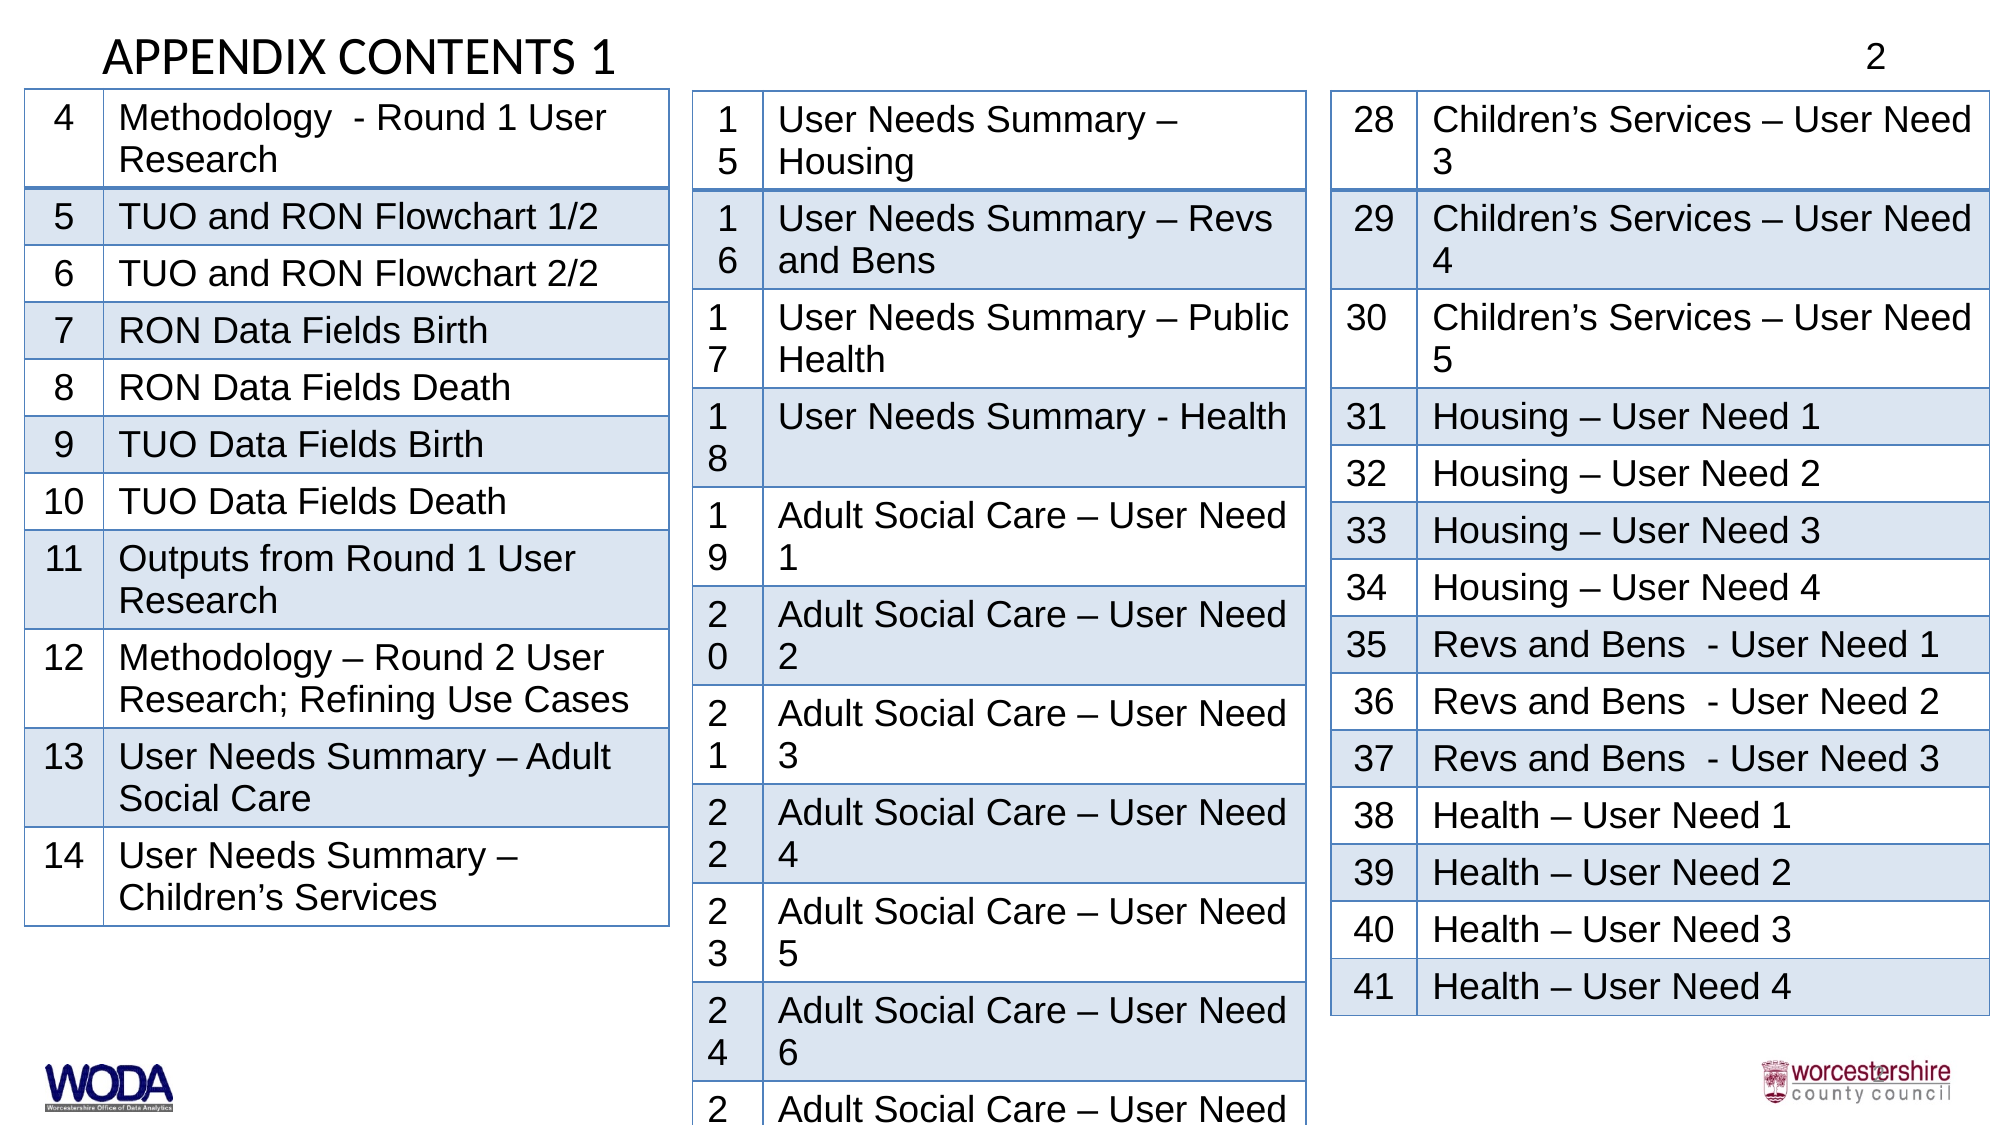

APPENDIX CONTENTS 1
| 4 | Methodology - Round 1 User Research |
| --- | --- |
| 5 | TUO and RON Flowchart 1/2 |
| 6 | TUO and RON Flowchart 2/2 |
| 7 | RON Data Fields Birth |
| 8 | RON Data Fields Death |
| 9 | TUO Data Fields Birth |
| 10 | TUO Data Fields Death |
| 11 | Outputs from Round 1 User Research |
| 12 | Methodology – Round 2 User Research; Refining Use Cases |
| 13 | User Needs Summary – Adult Social Care |
| 14 | User Needs Summary – Children’s Services |
| 15 | User Needs Summary – Housing |
| --- | --- |
| 16 | User Needs Summary – Revs and Bens |
| 17 | User Needs Summary – Public Health |
| 18 | User Needs Summary - Health |
| 19 | Adult Social Care – User Need 1 |
| 20 | Adult Social Care – User Need 2 |
| 21 | Adult Social Care – User Need 3 |
| 22 | Adult Social Care – User Need 4 |
| 23 | Adult Social Care – User Need 5 |
| 24 | Adult Social Care – User Need 6 |
| 25 | Adult Social Care – User Need 7 |
| 26 | Children’s Services – User Need 1 |
| 27 | Children’s Services – User Need 2 |
| 28 | Children’s Services – User Need 3 |
| --- | --- |
| 29 | Children’s Services – User Need 4 |
| 30 | Children’s Services – User Need 5 |
| 31 | Housing – User Need 1 |
| 32 | Housing – User Need 2 |
| 33 | Housing – User Need 3 |
| 34 | Housing – User Need 4 |
| 35 | Revs and Bens - User Need 1 |
| 36 | Revs and Bens - User Need 2 |
| 37 | Revs and Bens - User Need 3 |
| 38 | Health – User Need 1 |
| 39 | Health – User Need 2 |
| 40 | Health – User Need 3 |
| 41 | Health – User Need 4 |